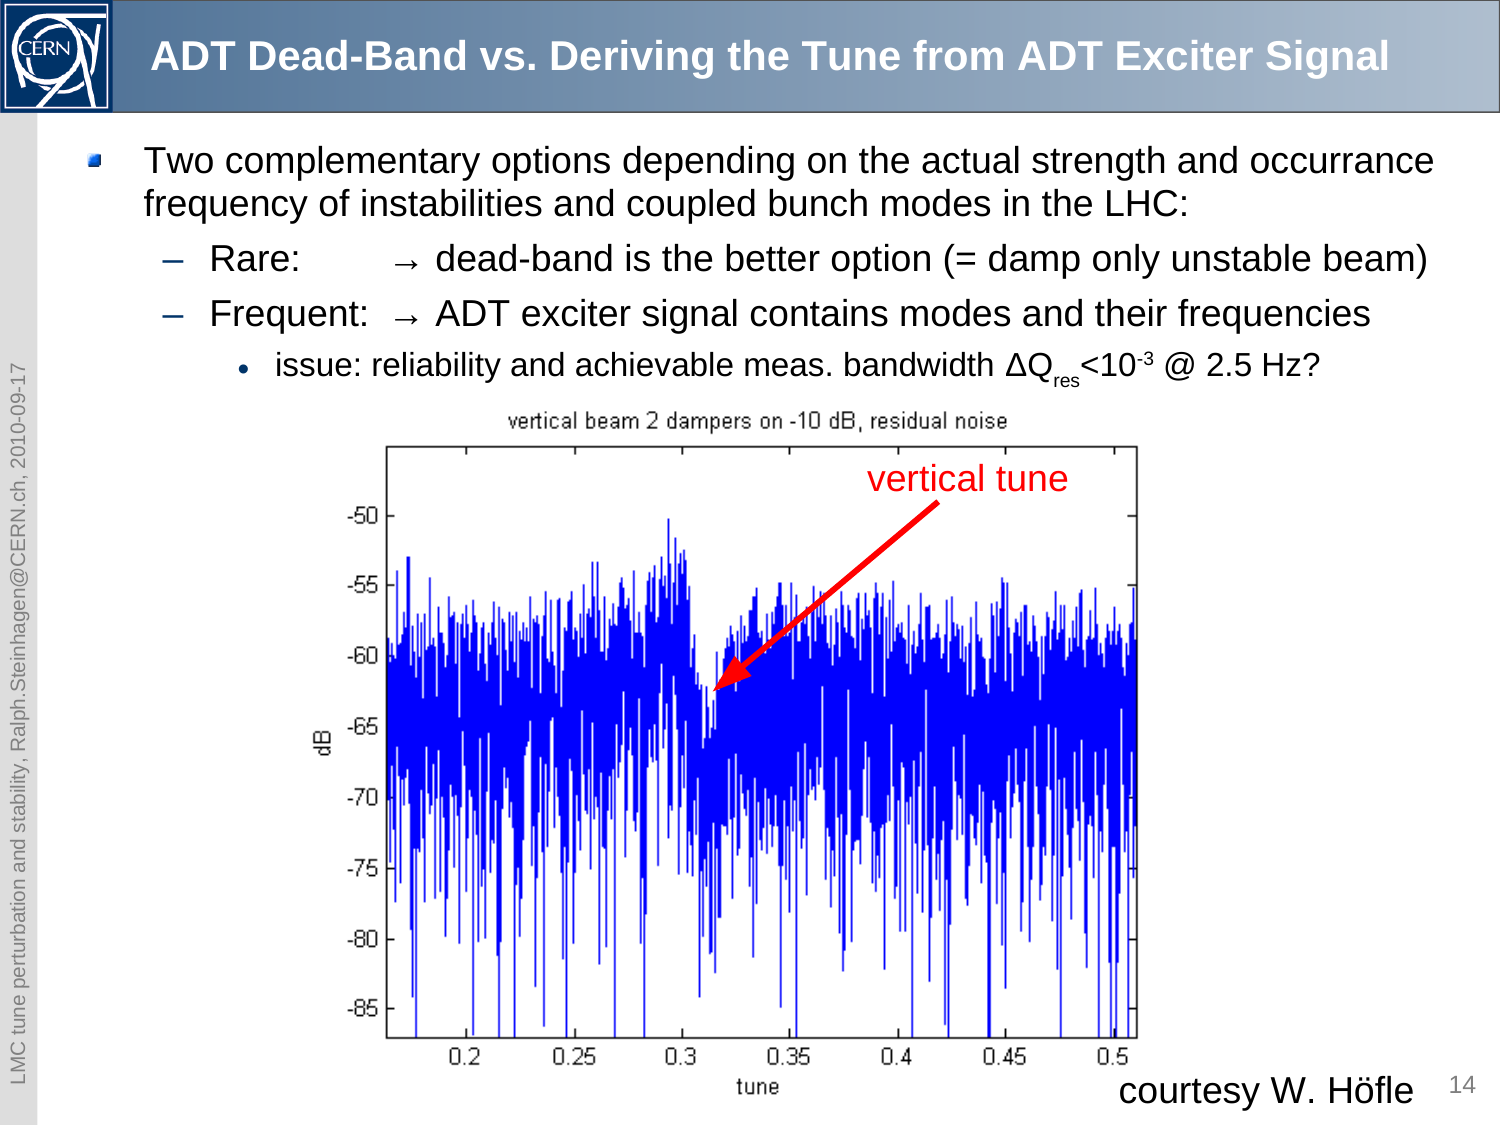

# ADT Dead-Band vs. Deriving the Tune from ADT Exciter Signal
Two complementary options depending on the actual strength and occurrance frequency of instabilities and coupled bunch modes in the LHC:
Rare:	→ dead-band is the better option (= damp only unstable beam)
Frequent: 	→ ADT exciter signal contains modes and their frequencies
issue: reliability and achievable meas. bandwidth ΔQres<10-3 @ 2.5 Hz?
vertical tune
courtesy W. Höfle